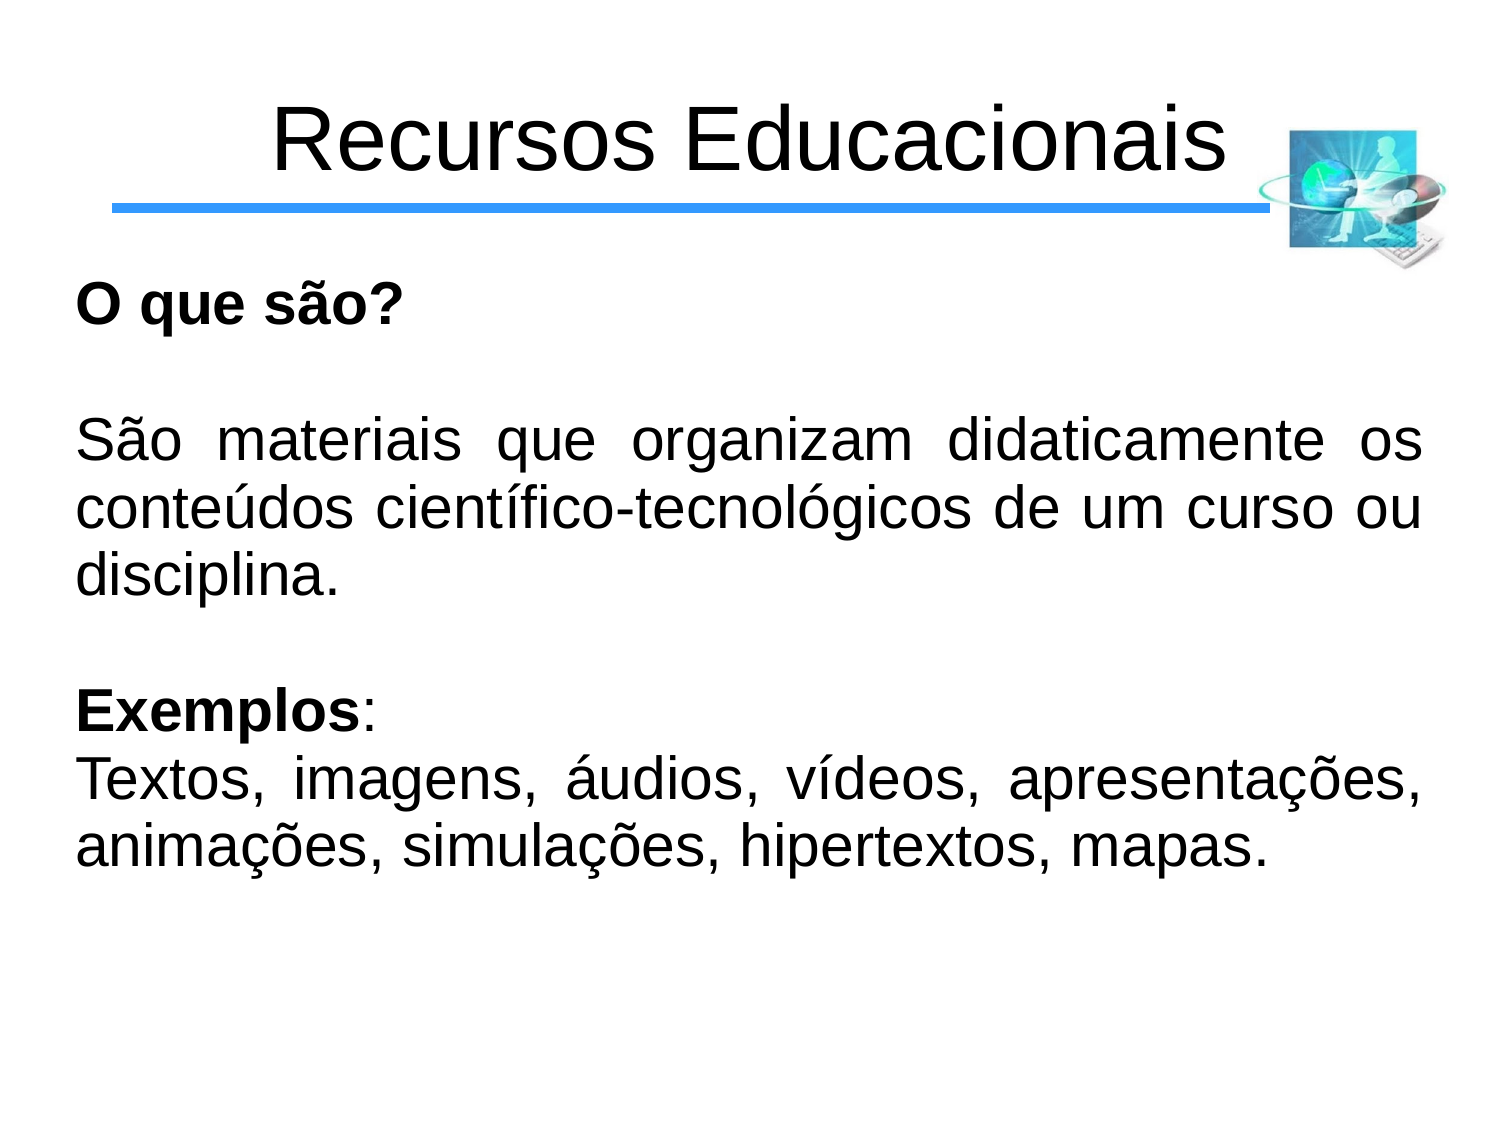

# Recursos Educacionais
O que são?
São materiais que organizam didaticamente os conteúdos científico-tecnológicos de um curso ou disciplina.
Exemplos:
Textos, imagens, áudios, vídeos, apresentações, animações, simulações, hipertextos, mapas.